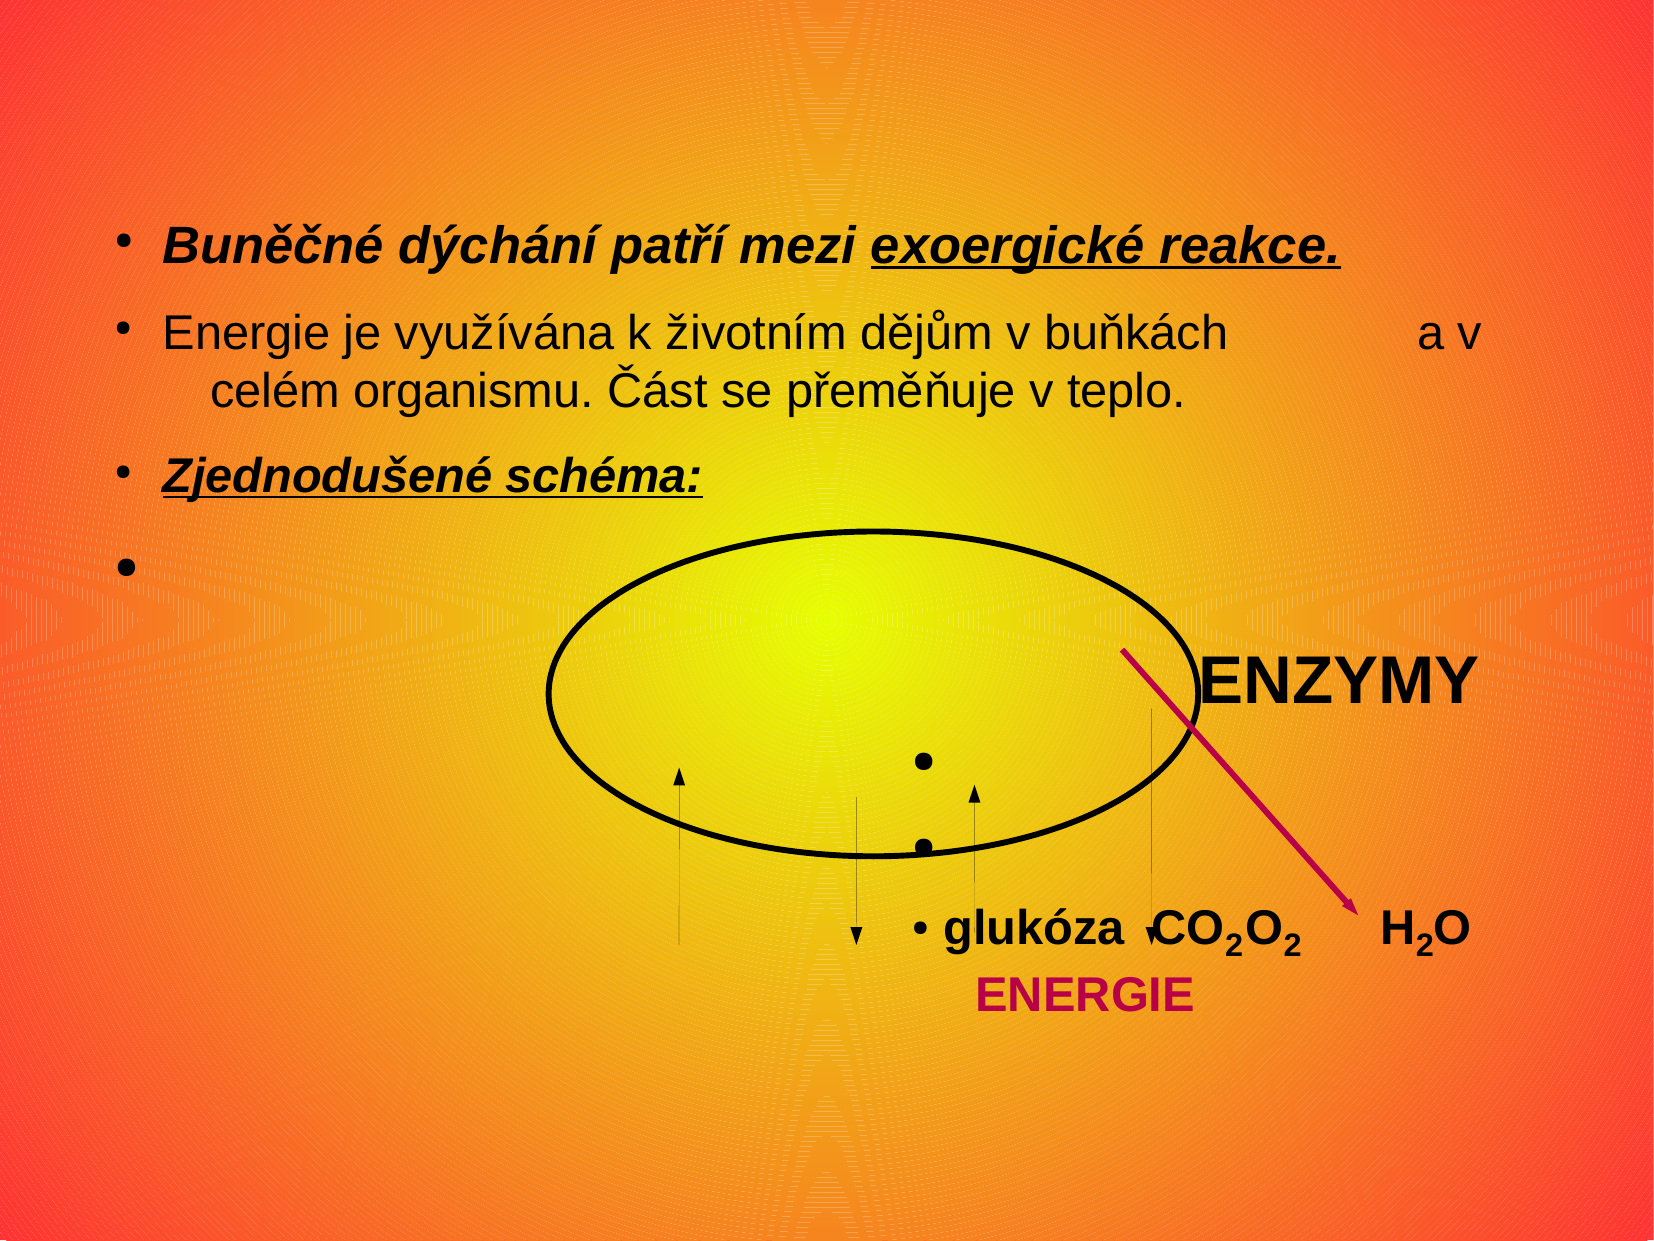

# Buněčné dýchání patří mezi exoergické reakce.
Energie je využívána k životním dějům v buňkách a v celém organismu. Část se přeměňuje v teplo.
Zjednodušené schéma:
ENZYMY
glukóza CO2	O2		H2O	ENERGIE